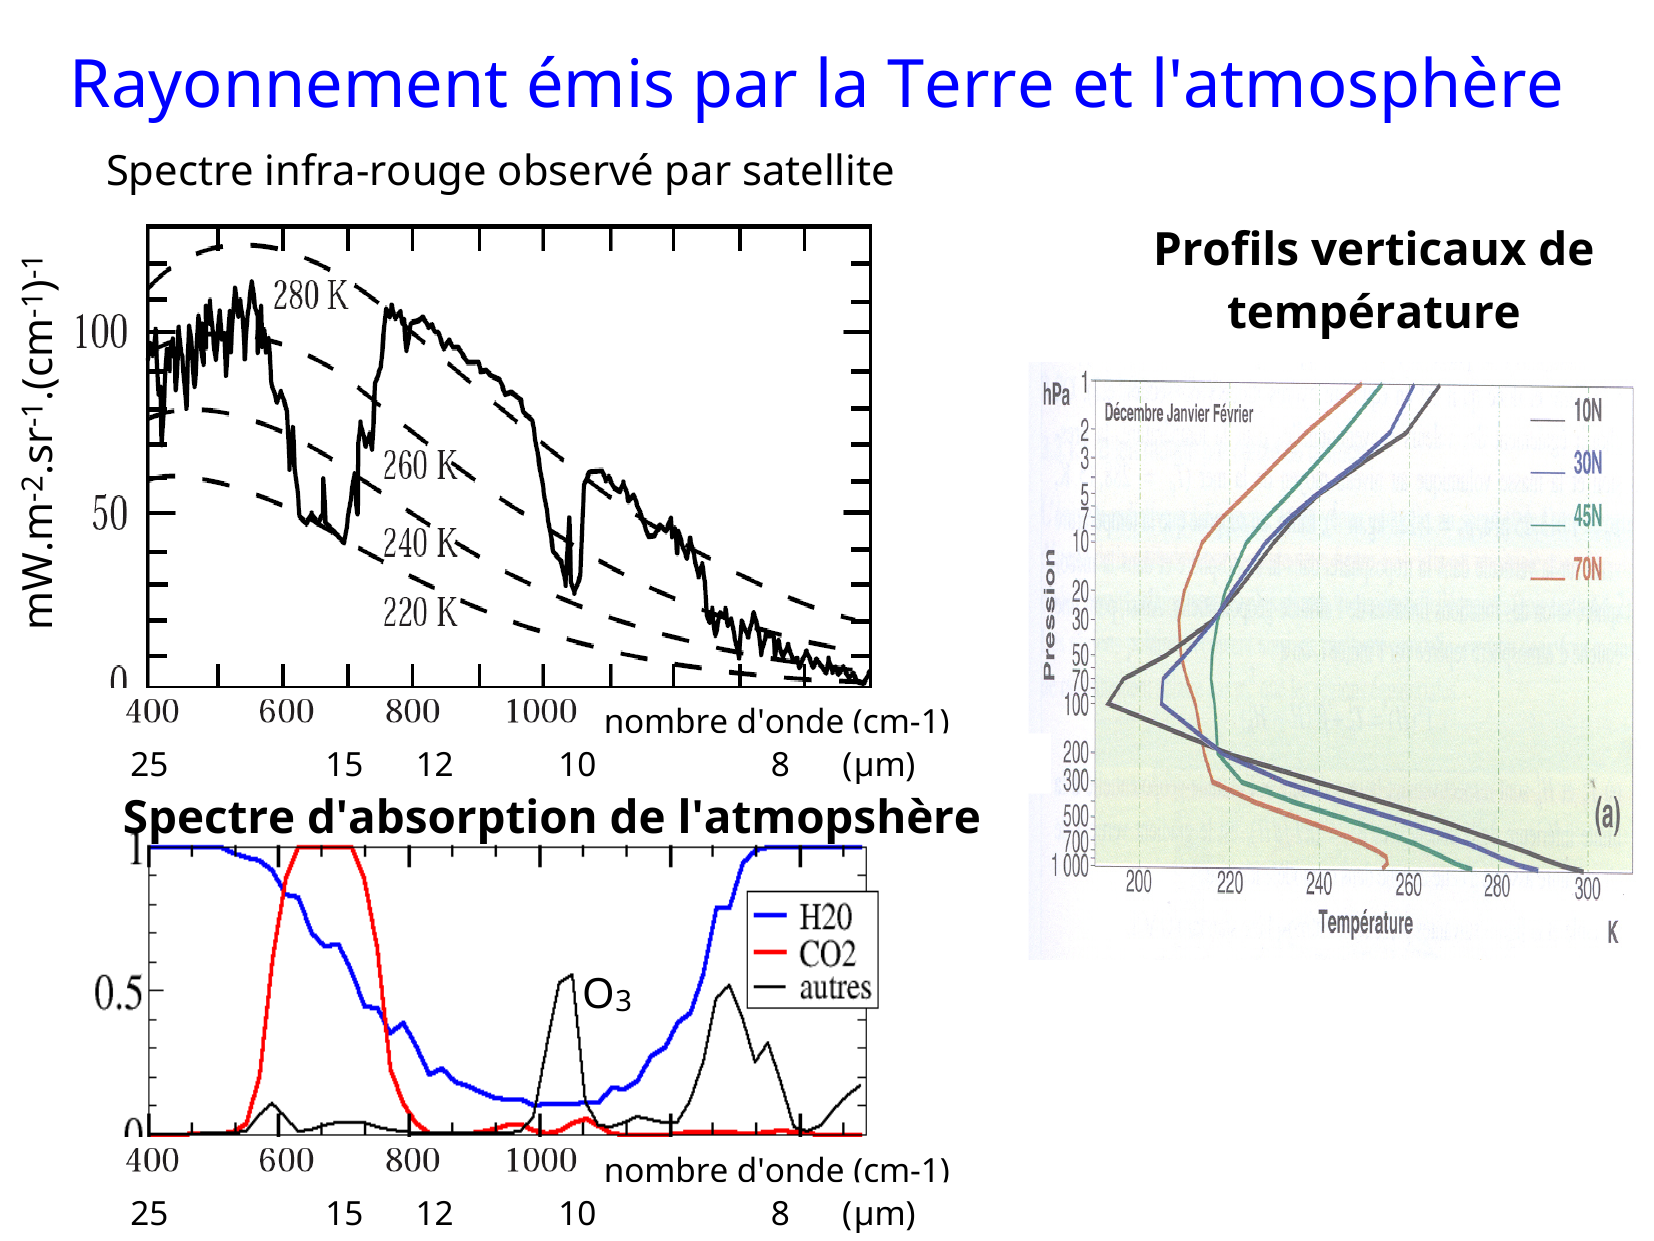

Rayonnement émis par la Terre et l'atmosphère
Spectre infra-rouge observé par satellite
Profils verticaux de température
mW.m-2.sr-1.(cm-1)-1
nombre d'onde (cm-1)
25 15 12 10 8 (µm)
Spectre d'absorption de l'atmopshère
O3
nombre d'onde (cm-1)
25 15 12 10 8 (µm)